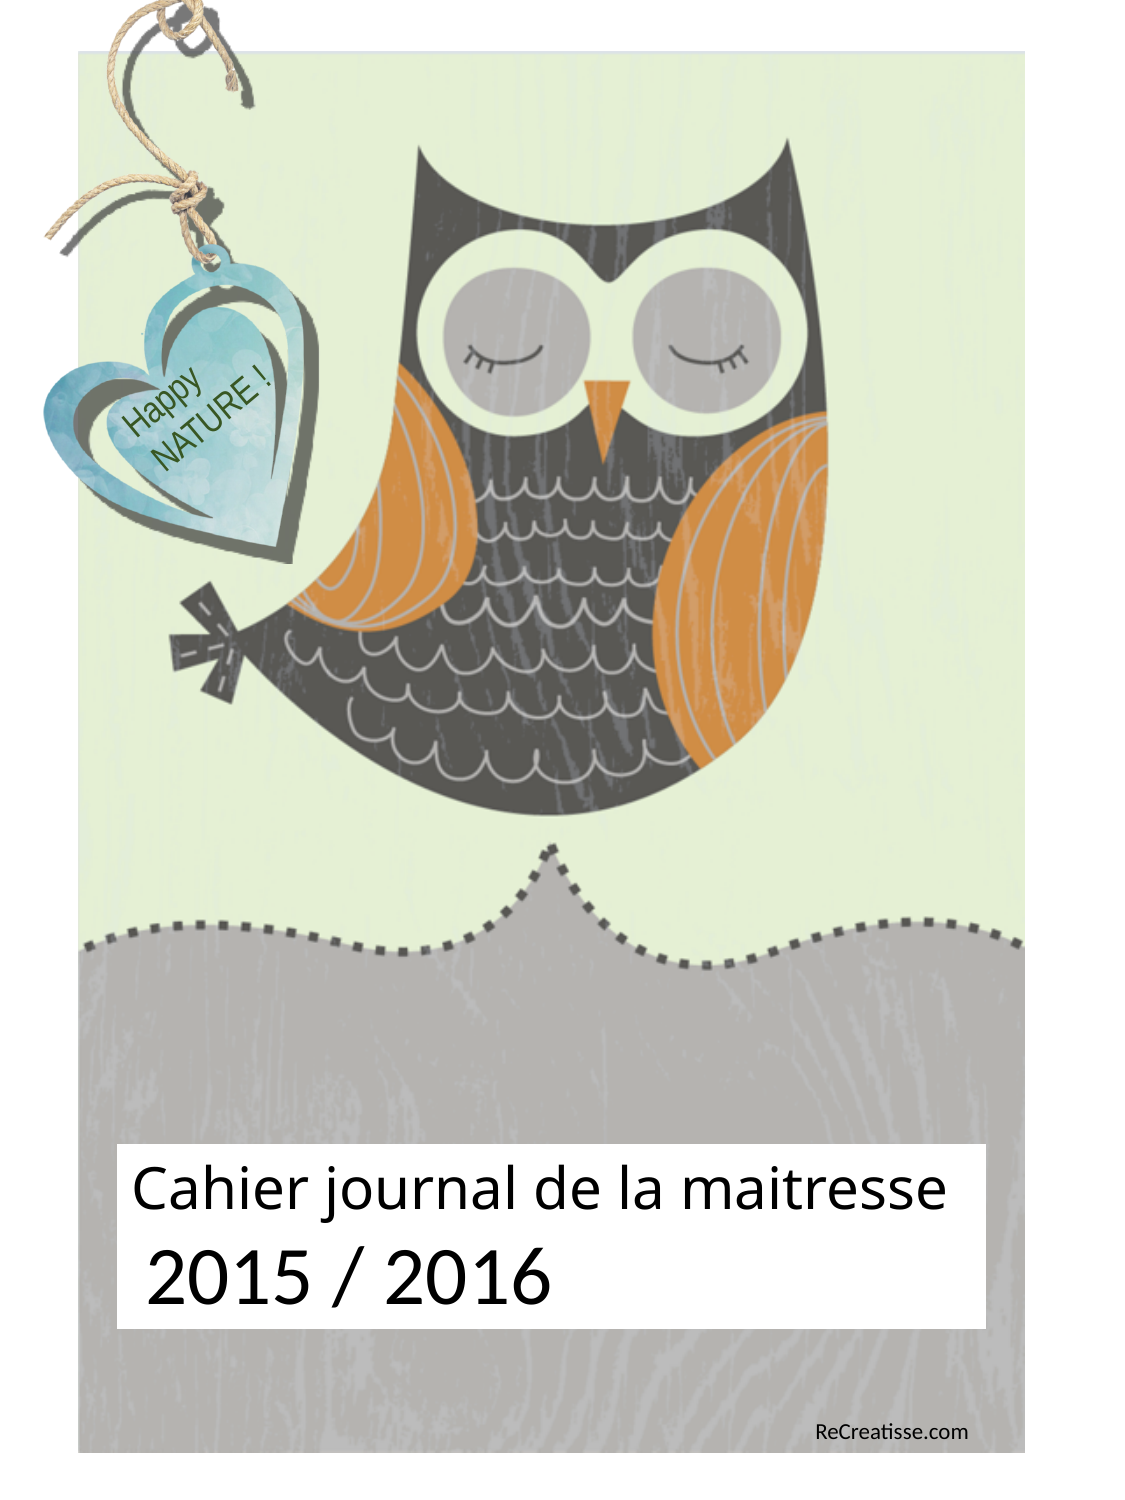

Happy
NATURE !
Cahier journal de la maitresse
 2015 / 2016
ReCreatisse.com